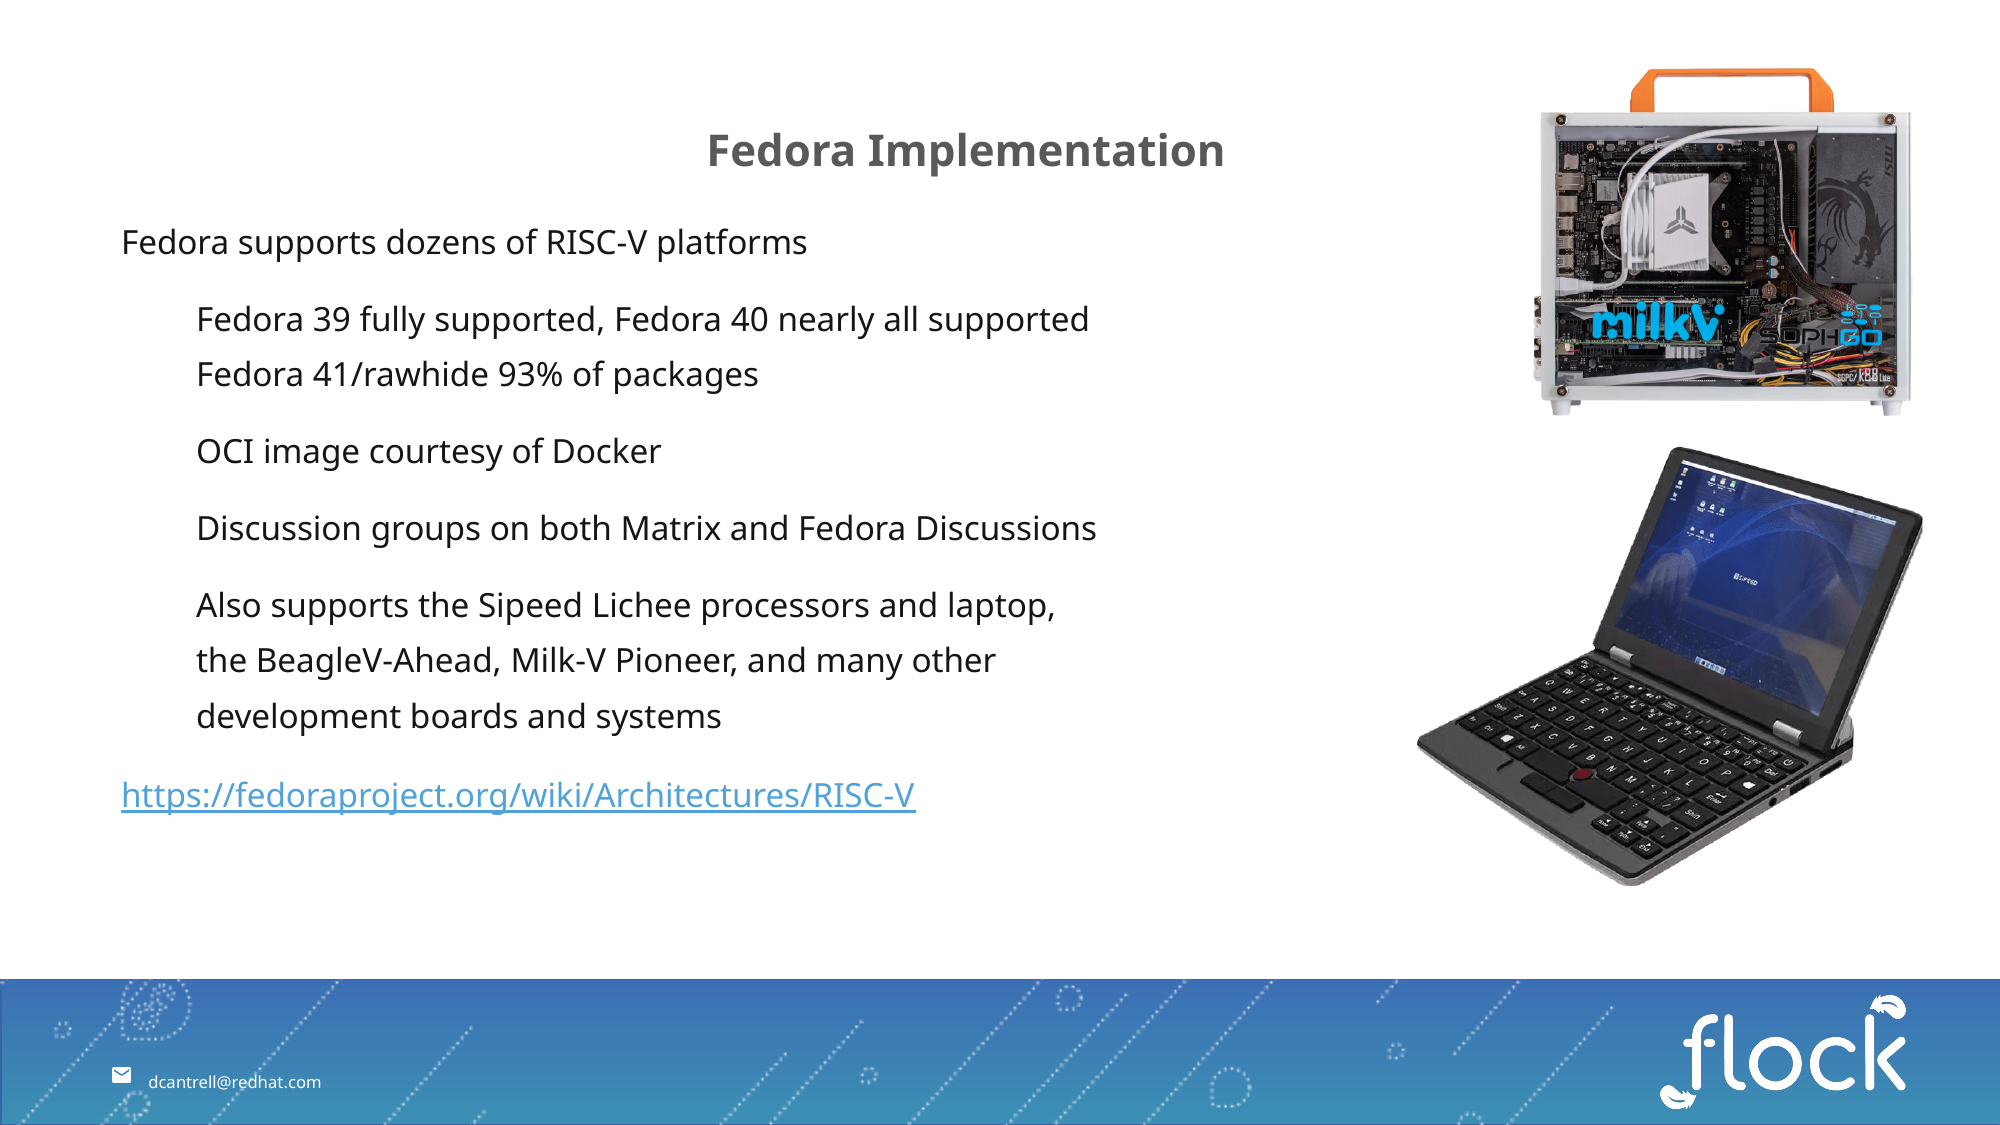

Fedora Implementation
Fedora supports dozens of RISC-V platforms
Fedora 39 fully supported, Fedora 40 nearly all supported
Fedora 41/rawhide 93% of packages
OCI image courtesy of Docker
Discussion groups on both Matrix and Fedora Discussions
Also supports the Sipeed Lichee processors and laptop,
the BeagleV-Ahead, Milk-V Pioneer, and many other
development boards and systems
https://fedoraproject.org/wiki/Architectures/RISC-V
# dcantrell@redhat.com